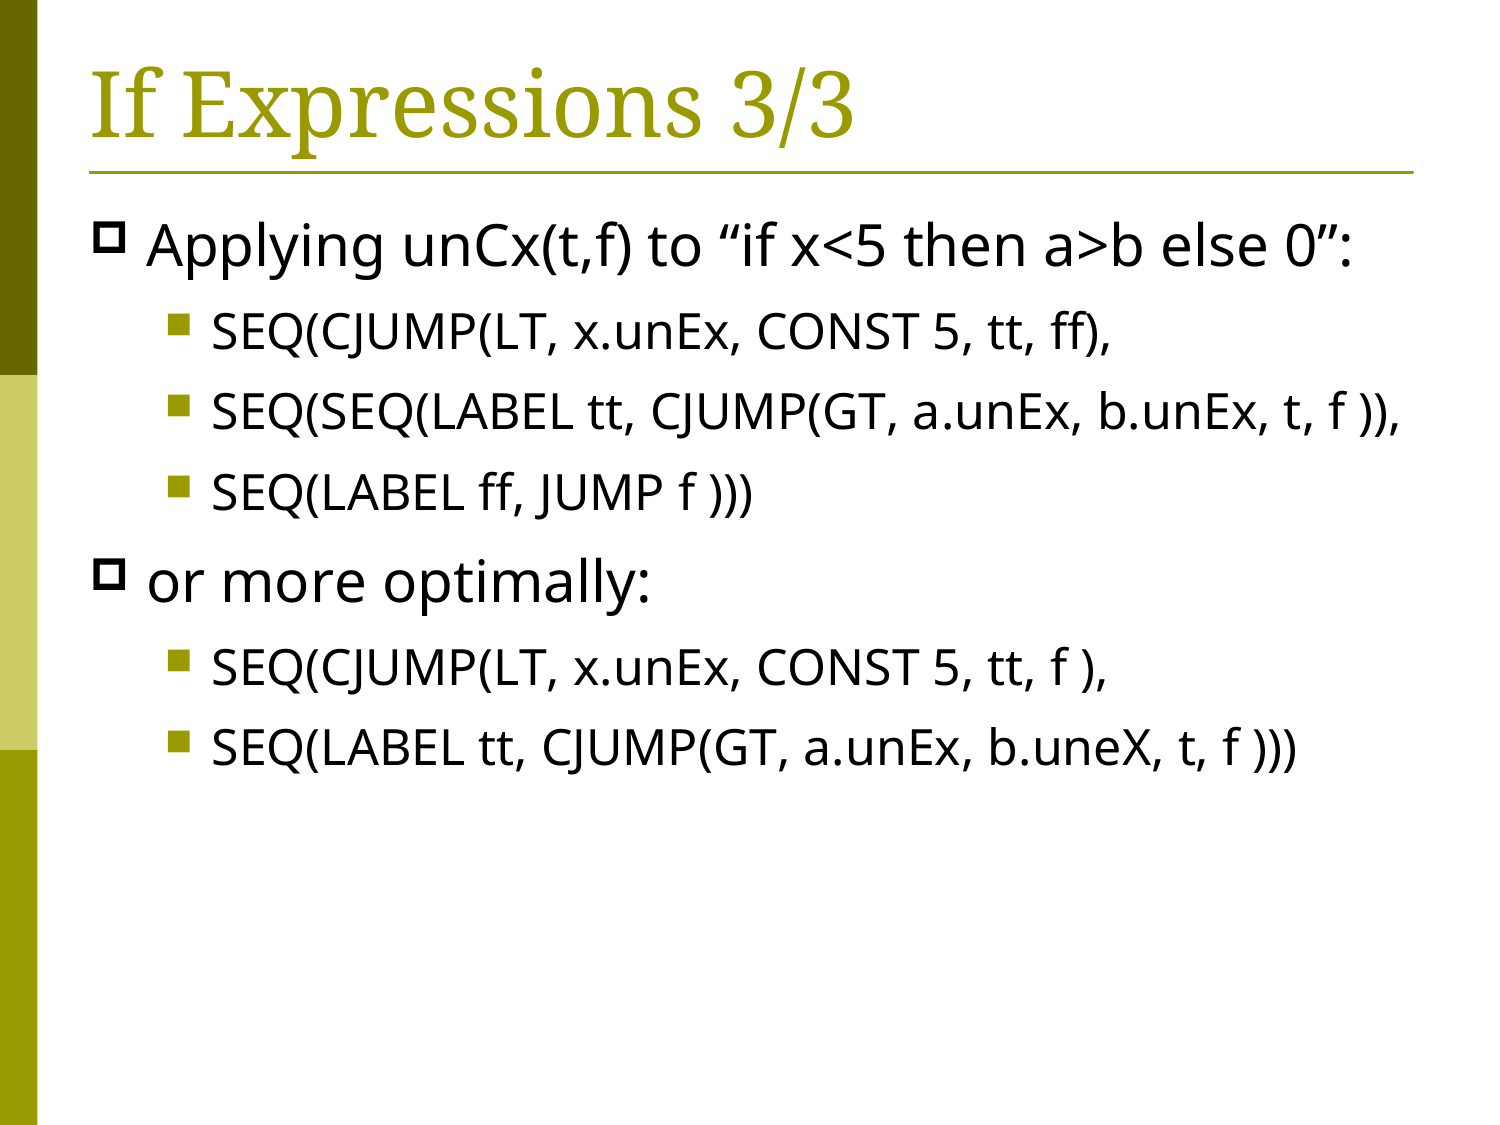

# If Expressions 3/3
Applying unCx(t,f) to “if x<5 then a>b else 0”:
SEQ(CJUMP(LT, x.unEx, CONST 5, tt, ff),
SEQ(SEQ(LABEL tt, CJUMP(GT, a.unEx, b.unEx, t, f )),
SEQ(LABEL ff, JUMP f )))
or more optimally:
SEQ(CJUMP(LT, x.unEx, CONST 5, tt, f ),
SEQ(LABEL tt, CJUMP(GT, a.unEx, b.uneX, t, f )))